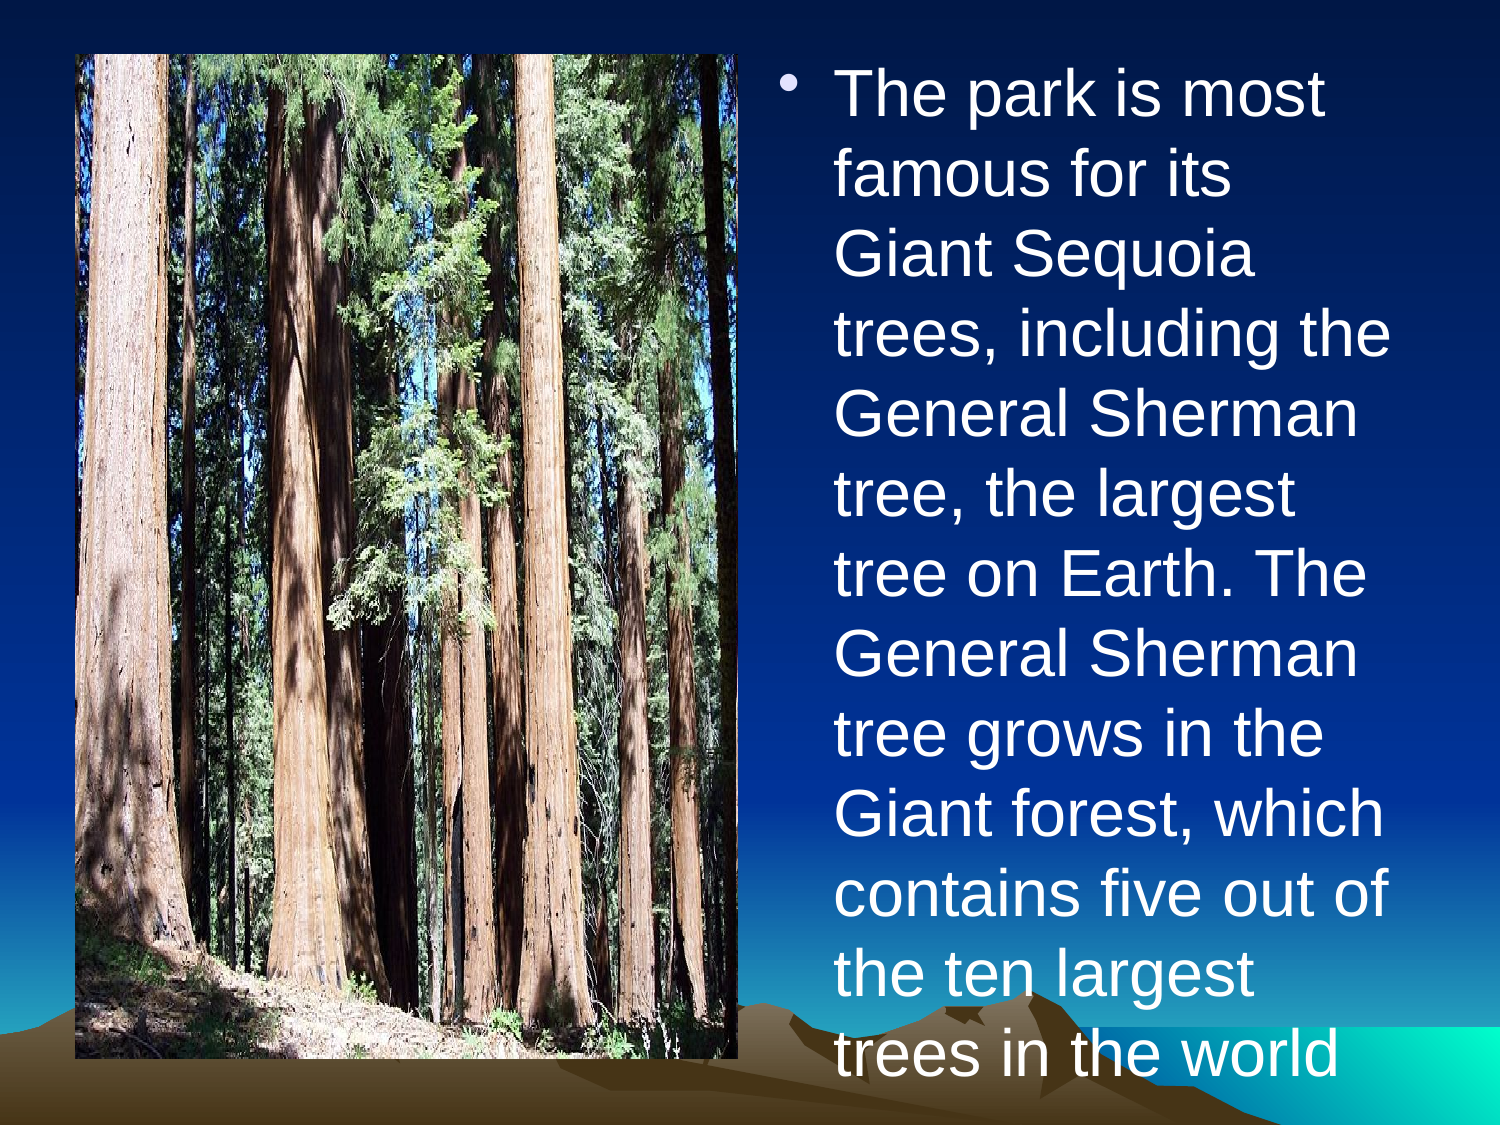

#
The park is most famous for its Giant Sequoia trees, including the General Sherman tree, the largest tree on Earth. The General Sherman tree grows in the Giant forest, which contains five out of the ten largest trees in the world